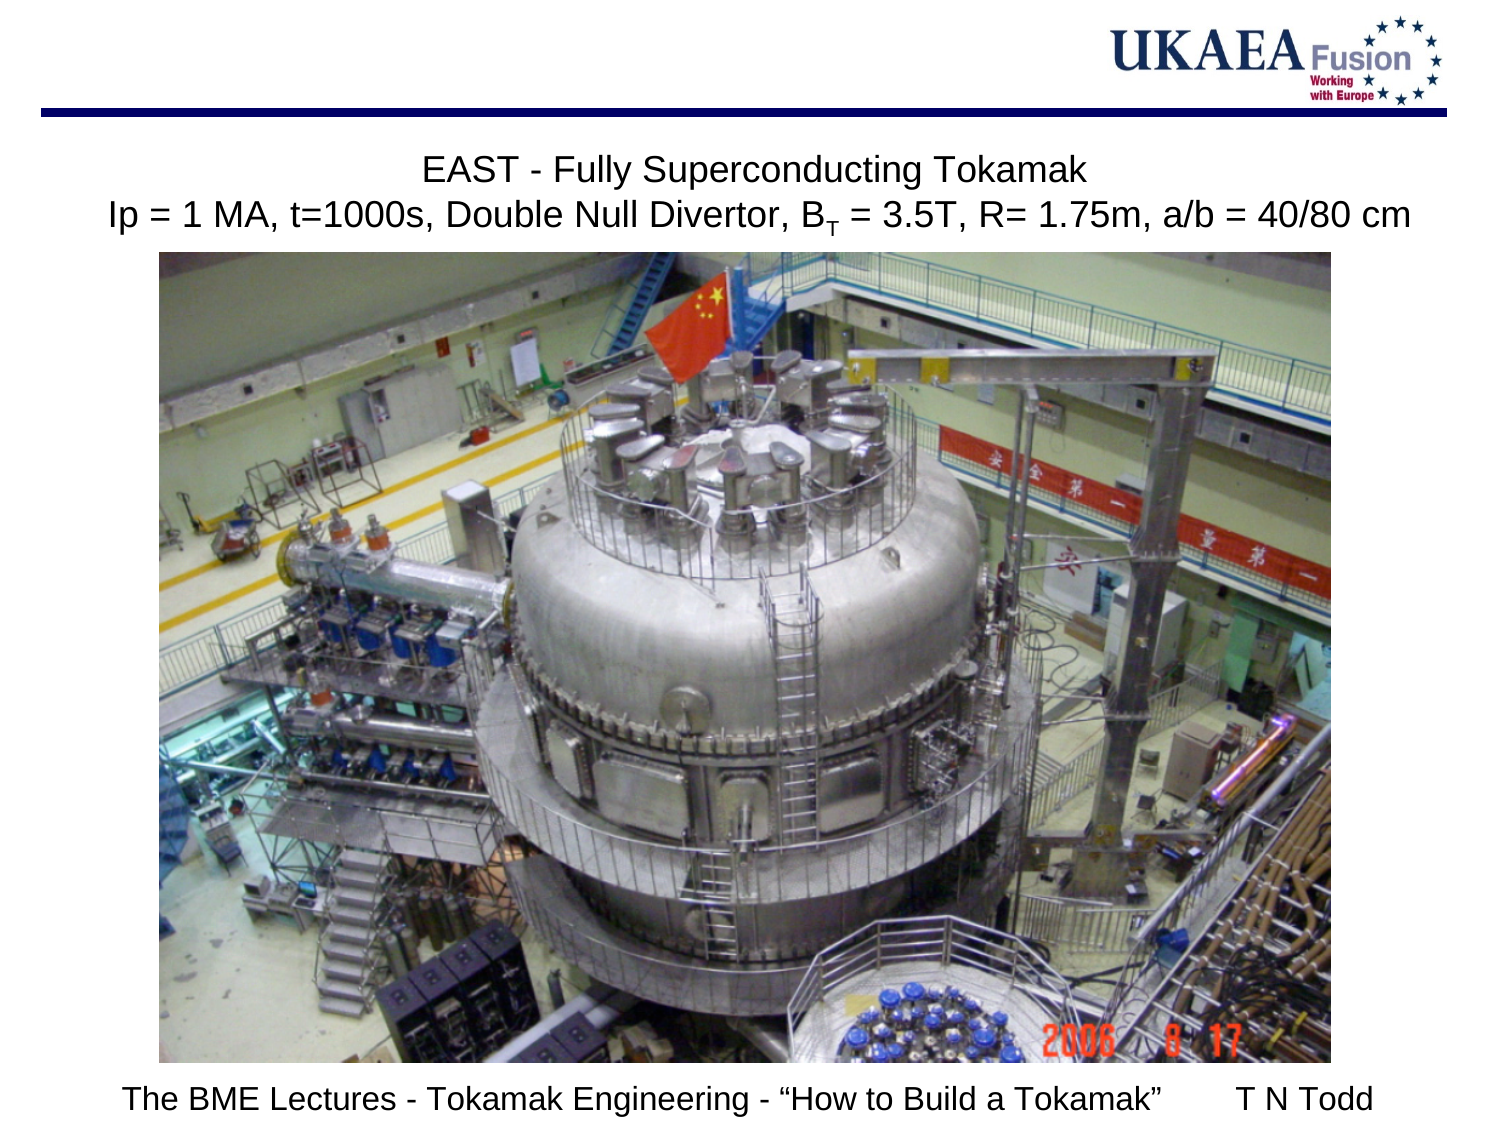

EAST - Fully Superconducting Tokamak
 Ip = 1 MA, t=1000s, Double Null Divertor, BT = 3.5T, R= 1.75m, a/b = 40/80 cm